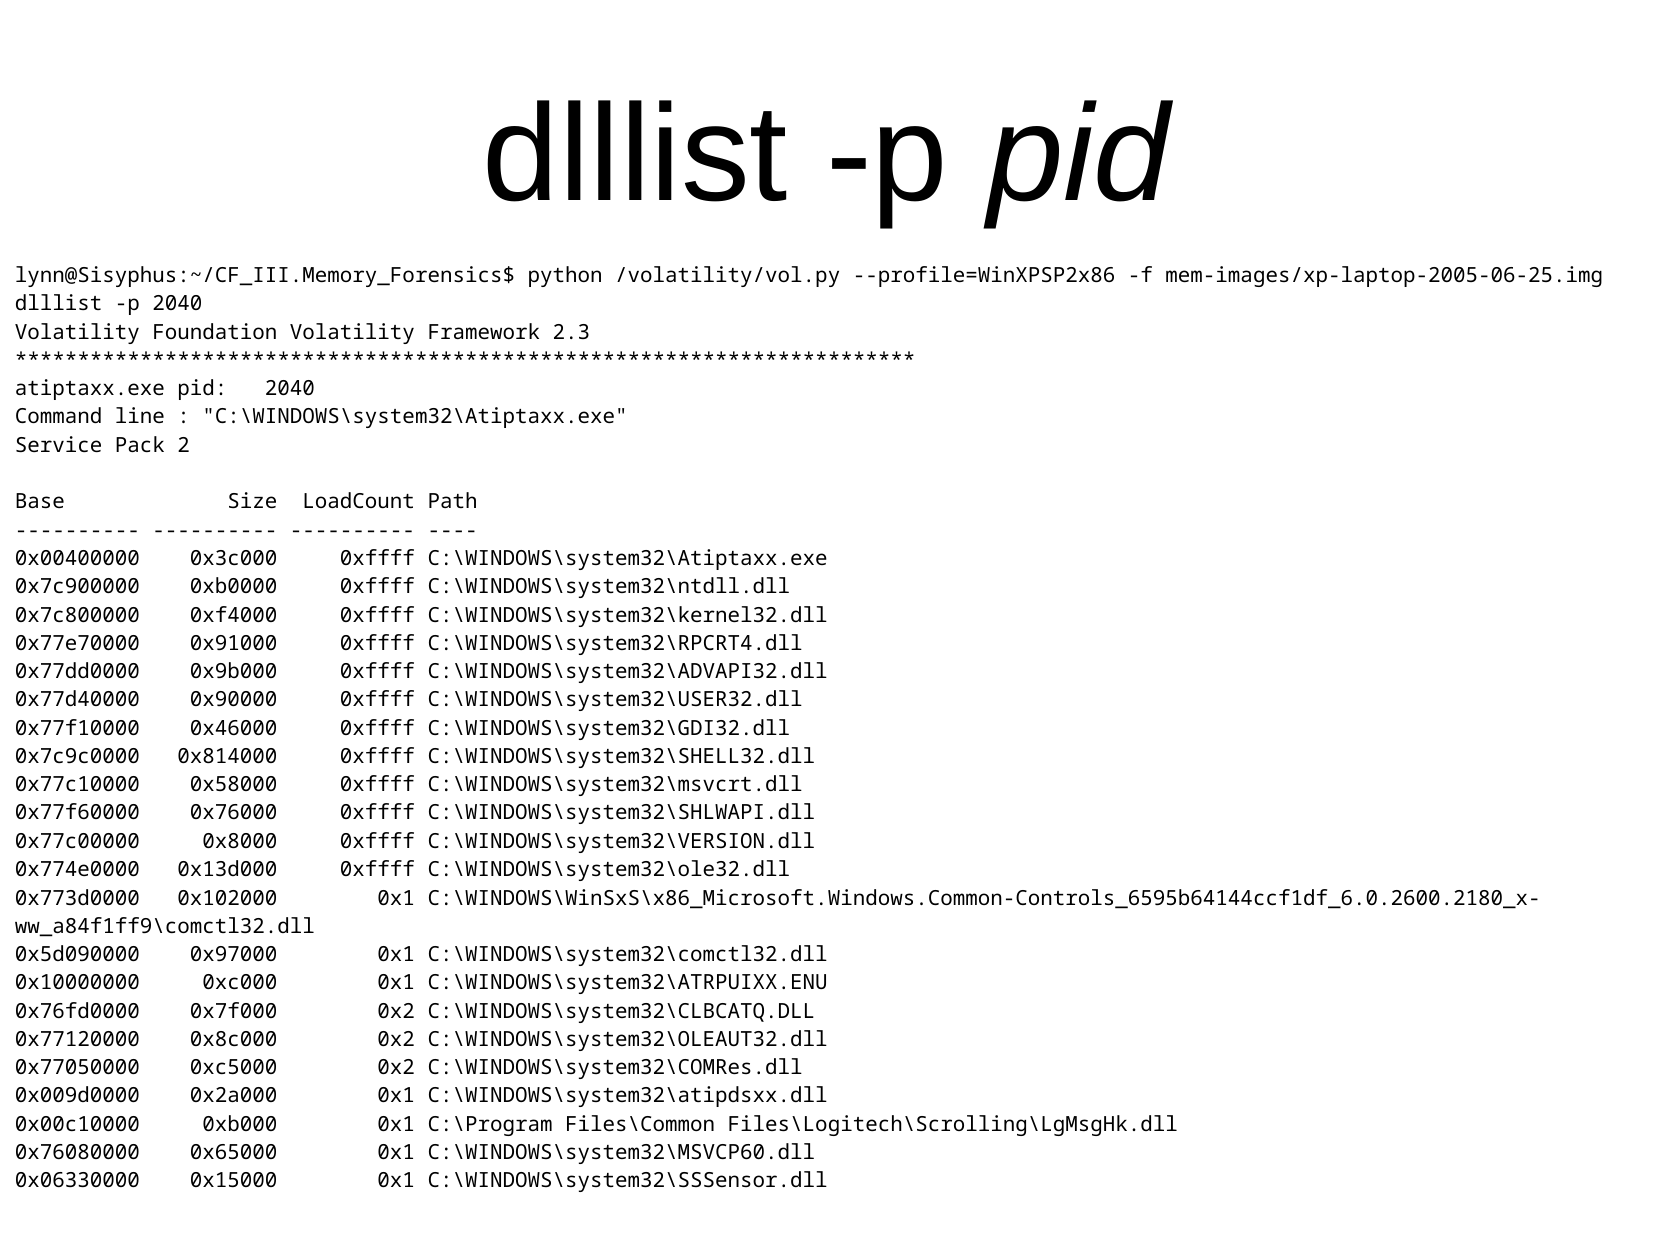

# dlllist -p pid
lynn@Sisyphus:~/CF_III.Memory_Forensics$ python /volatility/vol.py --profile=WinXPSP2x86 -f mem-images/xp-laptop-2005-06-25.img dlllist -p 2040
Volatility Foundation Volatility Framework 2.3
************************************************************************
atiptaxx.exe pid: 2040
Command line : "C:\WINDOWS\system32\Atiptaxx.exe"
Service Pack 2
Base Size LoadCount Path
---------- ---------- ---------- ----
0x00400000 0x3c000 0xffff C:\WINDOWS\system32\Atiptaxx.exe
0x7c900000 0xb0000 0xffff C:\WINDOWS\system32\ntdll.dll
0x7c800000 0xf4000 0xffff C:\WINDOWS\system32\kernel32.dll
0x77e70000 0x91000 0xffff C:\WINDOWS\system32\RPCRT4.dll
0x77dd0000 0x9b000 0xffff C:\WINDOWS\system32\ADVAPI32.dll
0x77d40000 0x90000 0xffff C:\WINDOWS\system32\USER32.dll
0x77f10000 0x46000 0xffff C:\WINDOWS\system32\GDI32.dll
0x7c9c0000 0x814000 0xffff C:\WINDOWS\system32\SHELL32.dll
0x77c10000 0x58000 0xffff C:\WINDOWS\system32\msvcrt.dll
0x77f60000 0x76000 0xffff C:\WINDOWS\system32\SHLWAPI.dll
0x77c00000 0x8000 0xffff C:\WINDOWS\system32\VERSION.dll
0x774e0000 0x13d000 0xffff C:\WINDOWS\system32\ole32.dll
0x773d0000 0x102000 0x1 C:\WINDOWS\WinSxS\x86_Microsoft.Windows.Common-Controls_6595b64144ccf1df_6.0.2600.2180_x-ww_a84f1ff9\comctl32.dll
0x5d090000 0x97000 0x1 C:\WINDOWS\system32\comctl32.dll
0x10000000 0xc000 0x1 C:\WINDOWS\system32\ATRPUIXX.ENU
0x76fd0000 0x7f000 0x2 C:\WINDOWS\system32\CLBCATQ.DLL
0x77120000 0x8c000 0x2 C:\WINDOWS\system32\OLEAUT32.dll
0x77050000 0xc5000 0x2 C:\WINDOWS\system32\COMRes.dll
0x009d0000 0x2a000 0x1 C:\WINDOWS\system32\atipdsxx.dll
0x00c10000 0xb000 0x1 C:\Program Files\Common Files\Logitech\Scrolling\LgMsgHk.dll
0x76080000 0x65000 0x1 C:\WINDOWS\system32\MSVCP60.dll
0x06330000 0x15000 0x1 C:\WINDOWS\system32\SSSensor.dll